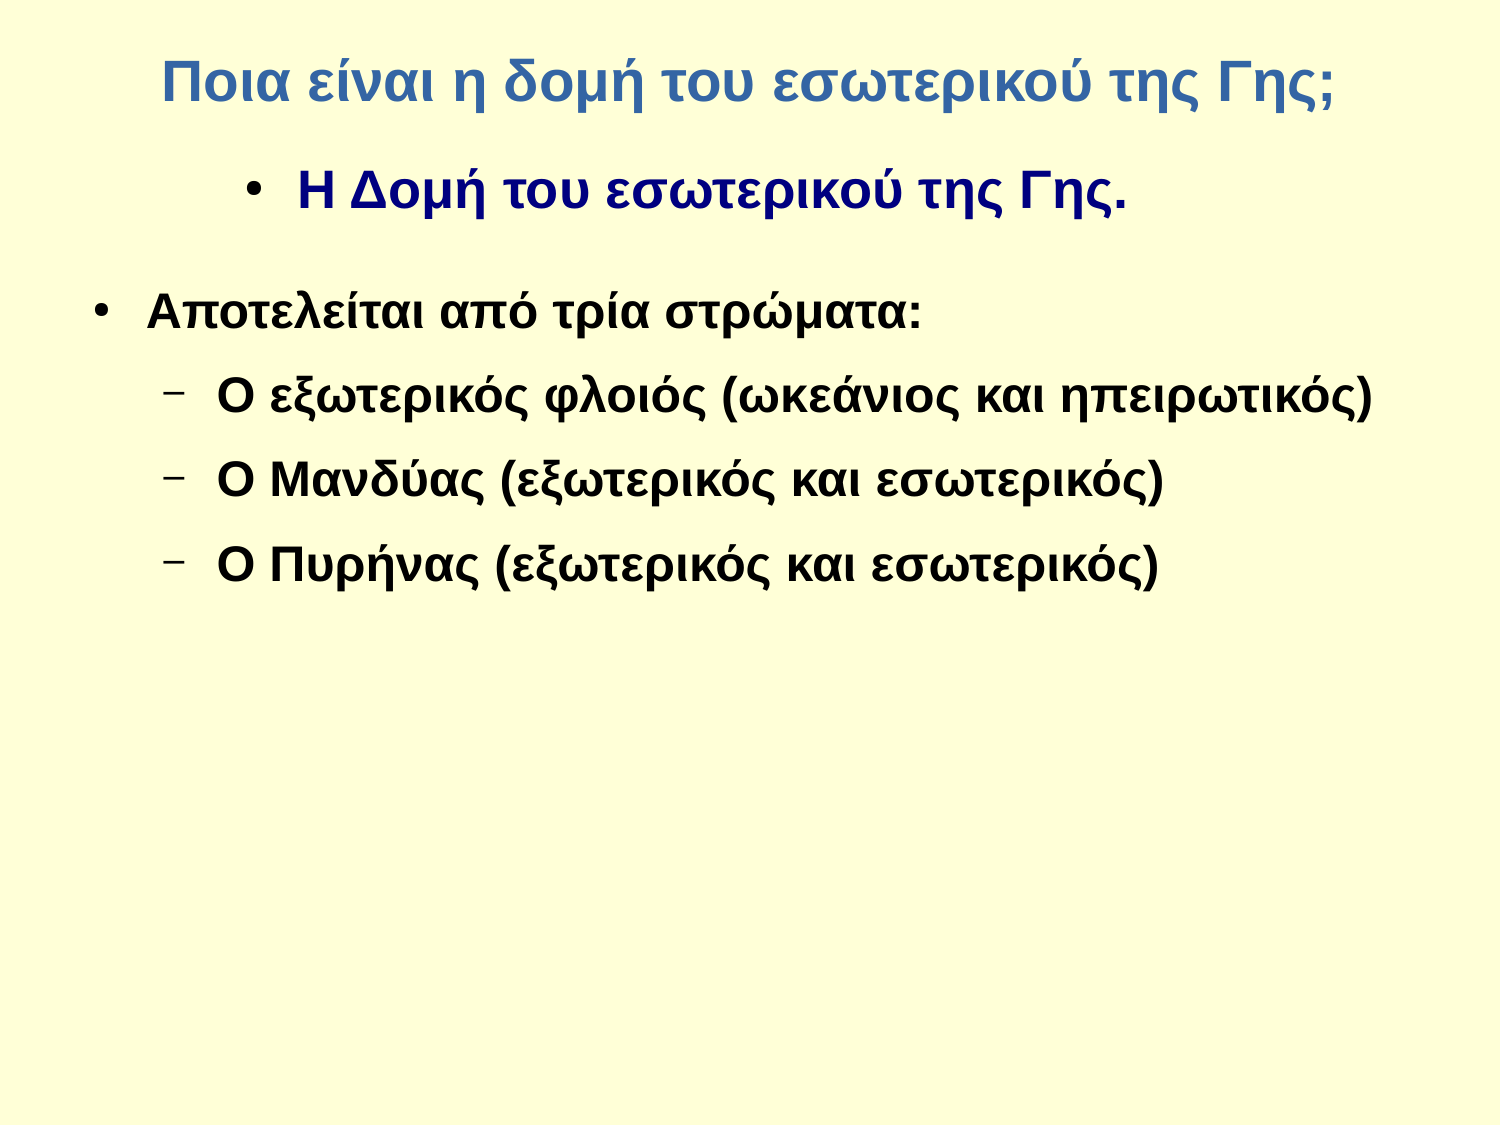

# Ποια είναι η δομή του εσωτερικού της Γης;
Η Δομή του εσωτερικού της Γης.
Αποτελείται από τρία στρώματα:
Ο εξωτερικός φλοιός (ωκεάνιος και ηπειρωτικός)
Ο Μανδύας (εξωτερικός και εσωτερικός)
Ο Πυρήνας (εξωτερικός και εσωτερικός)